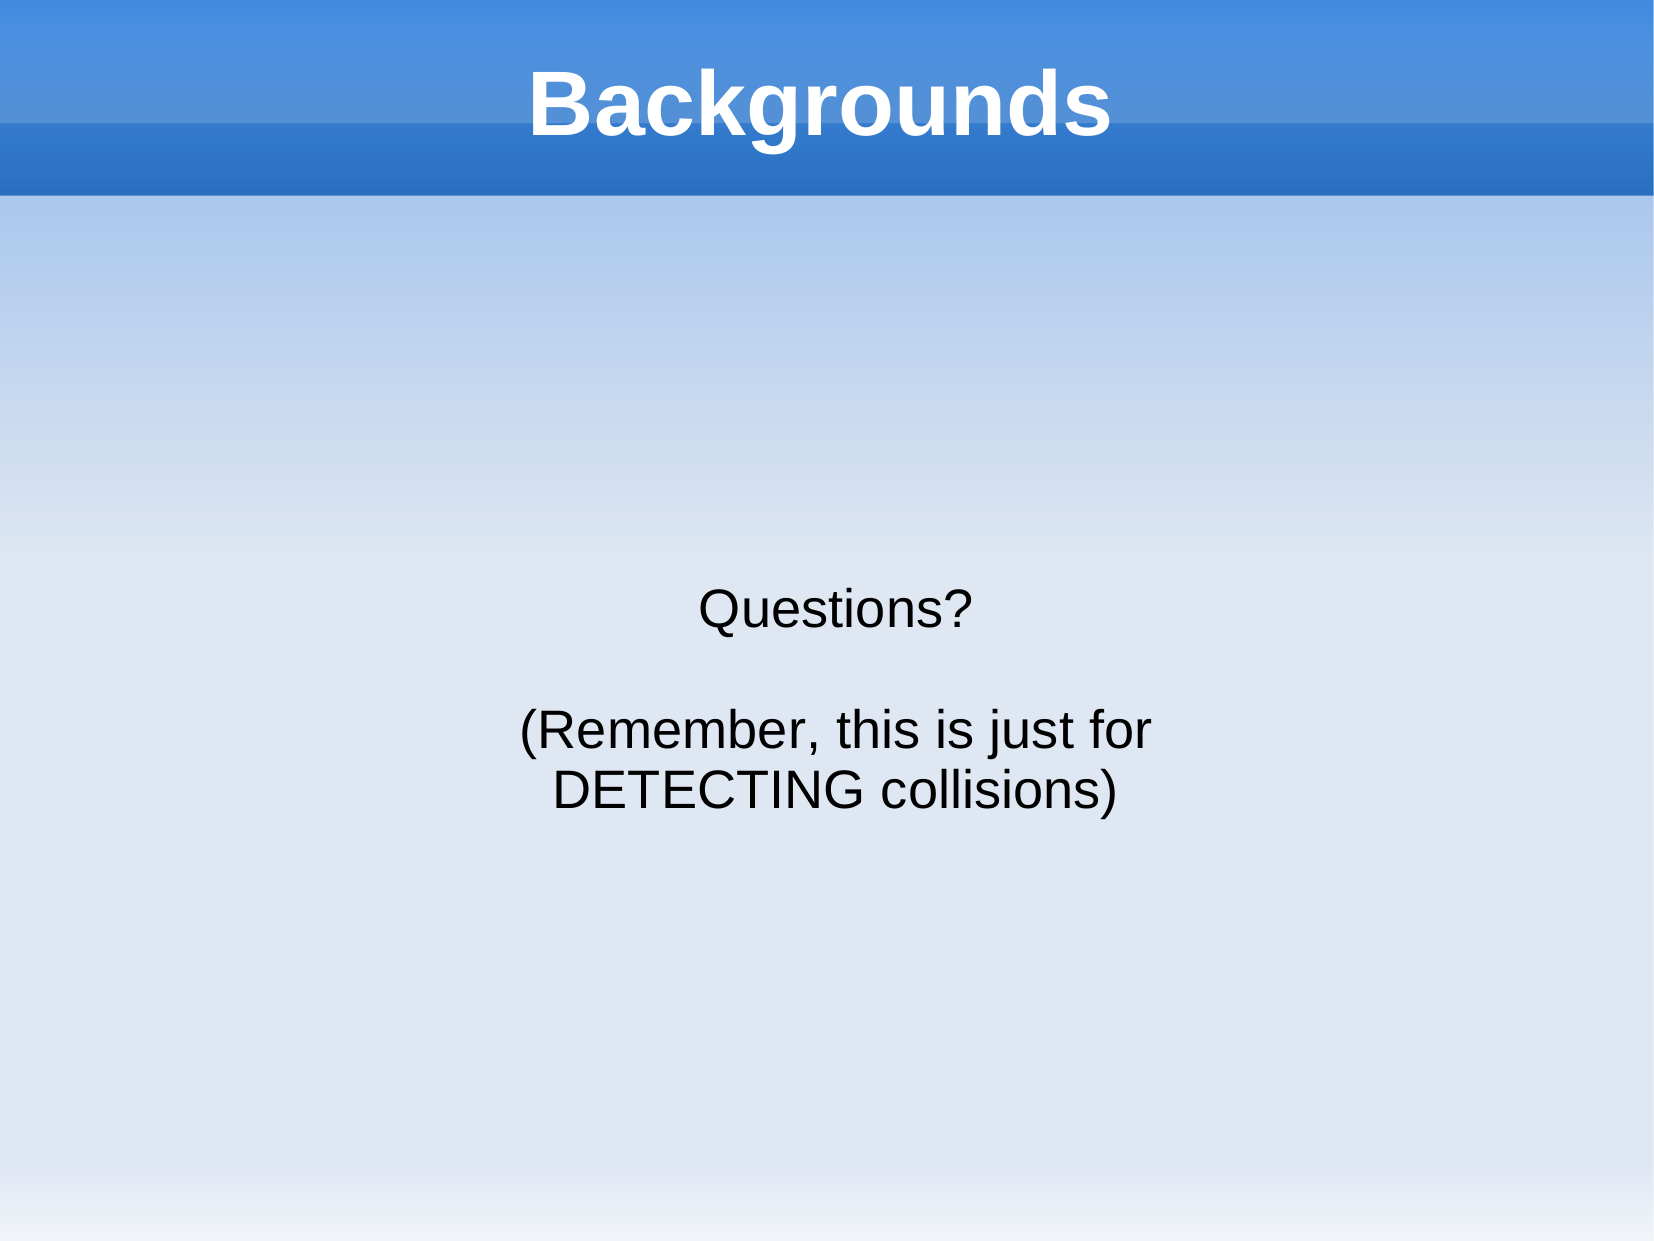

# Backgrounds
Questions?
(Remember, this is just for
DETECTING collisions)